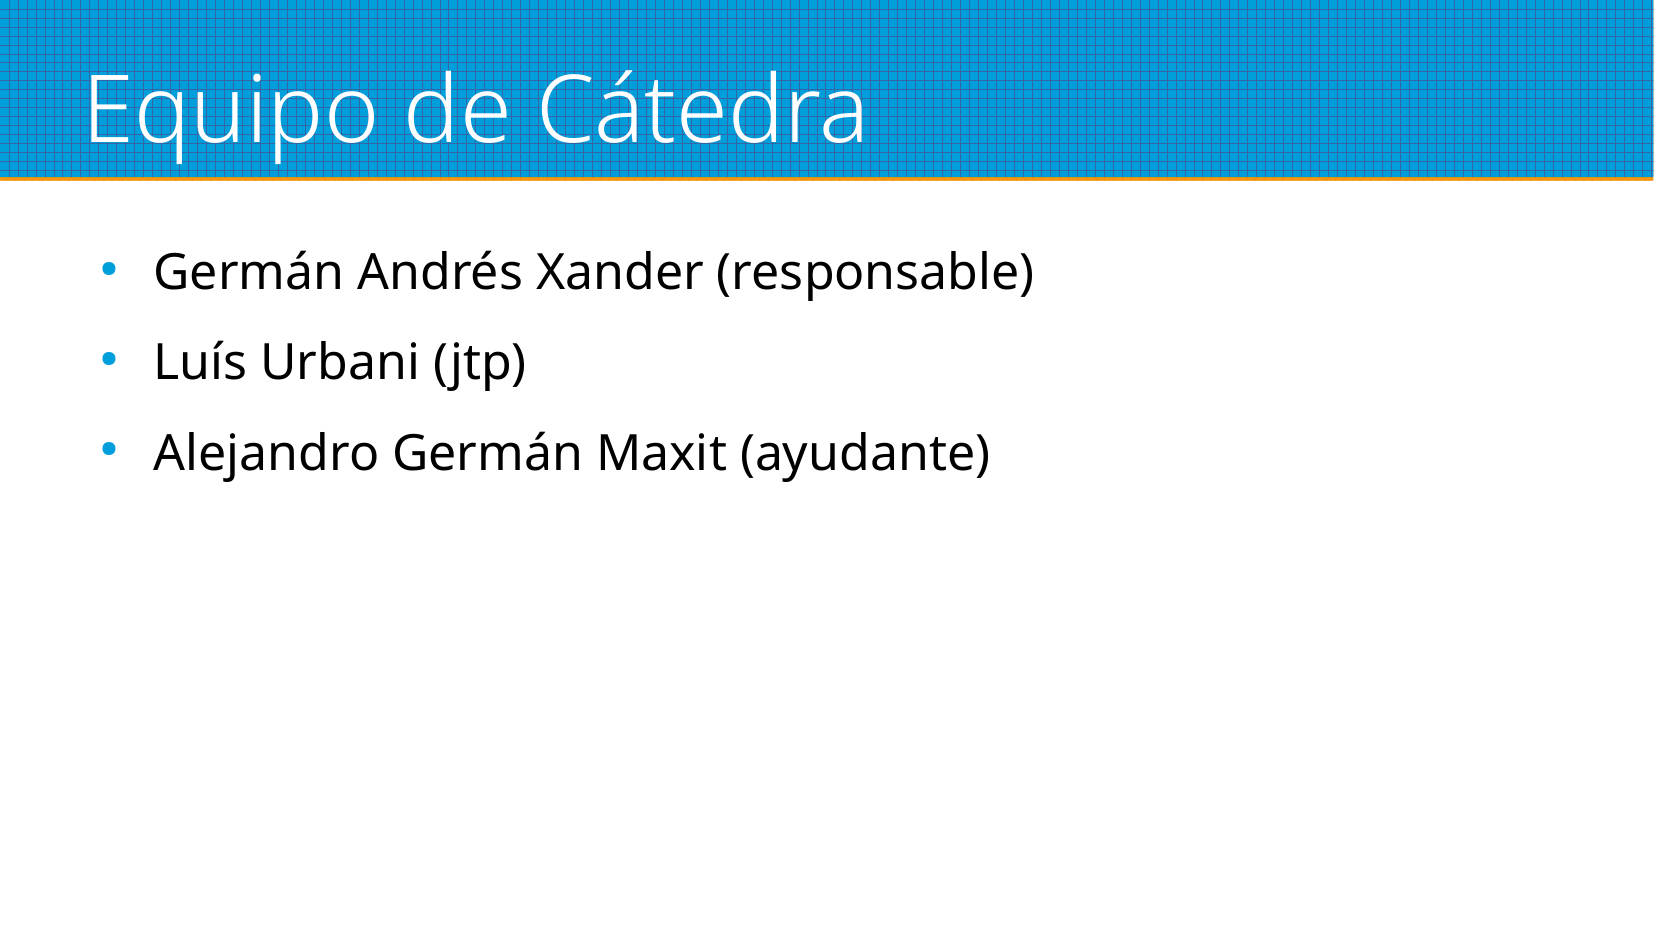

# Equipo de Cátedra
Germán Andrés Xander (responsable)
Luís Urbani (jtp)
Alejandro Germán Maxit (ayudante)